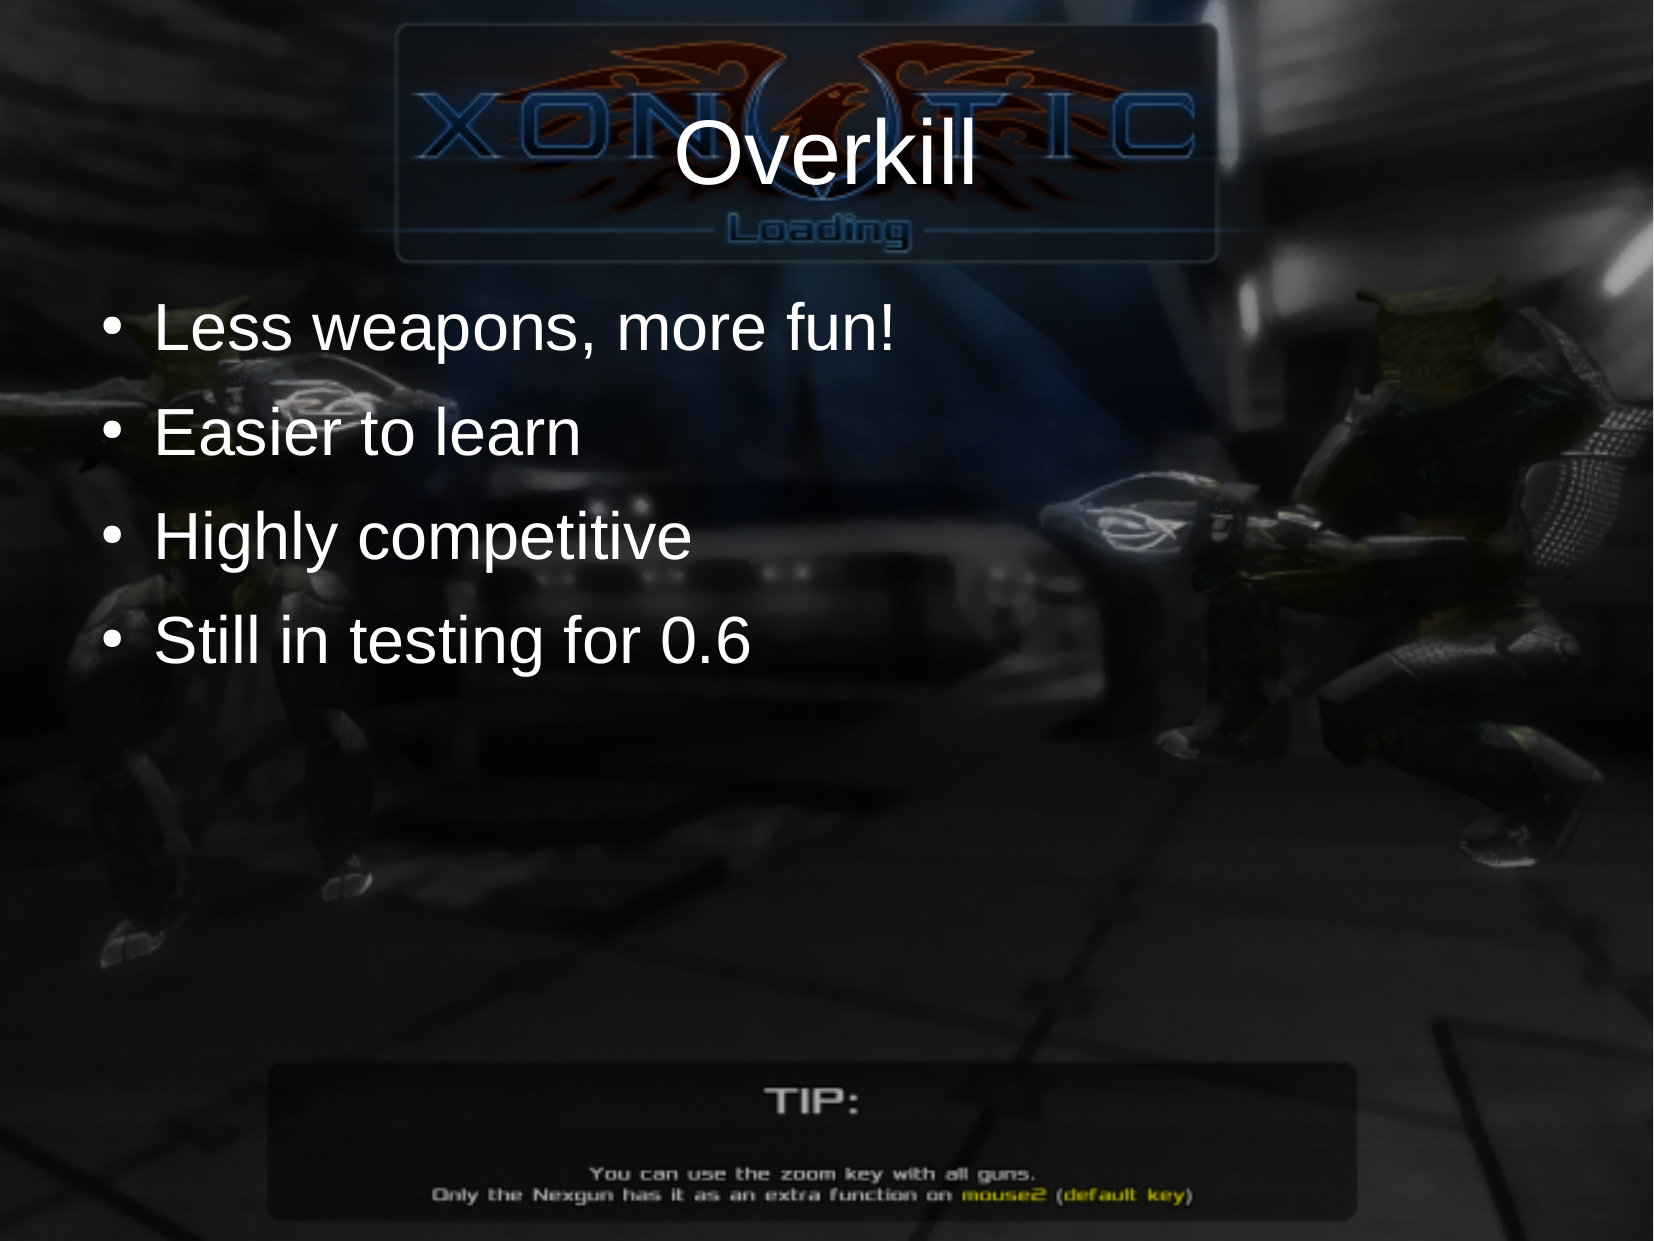

# Overkill
Less weapons, more fun!
Easier to learn
Highly competitive
Still in testing for 0.6